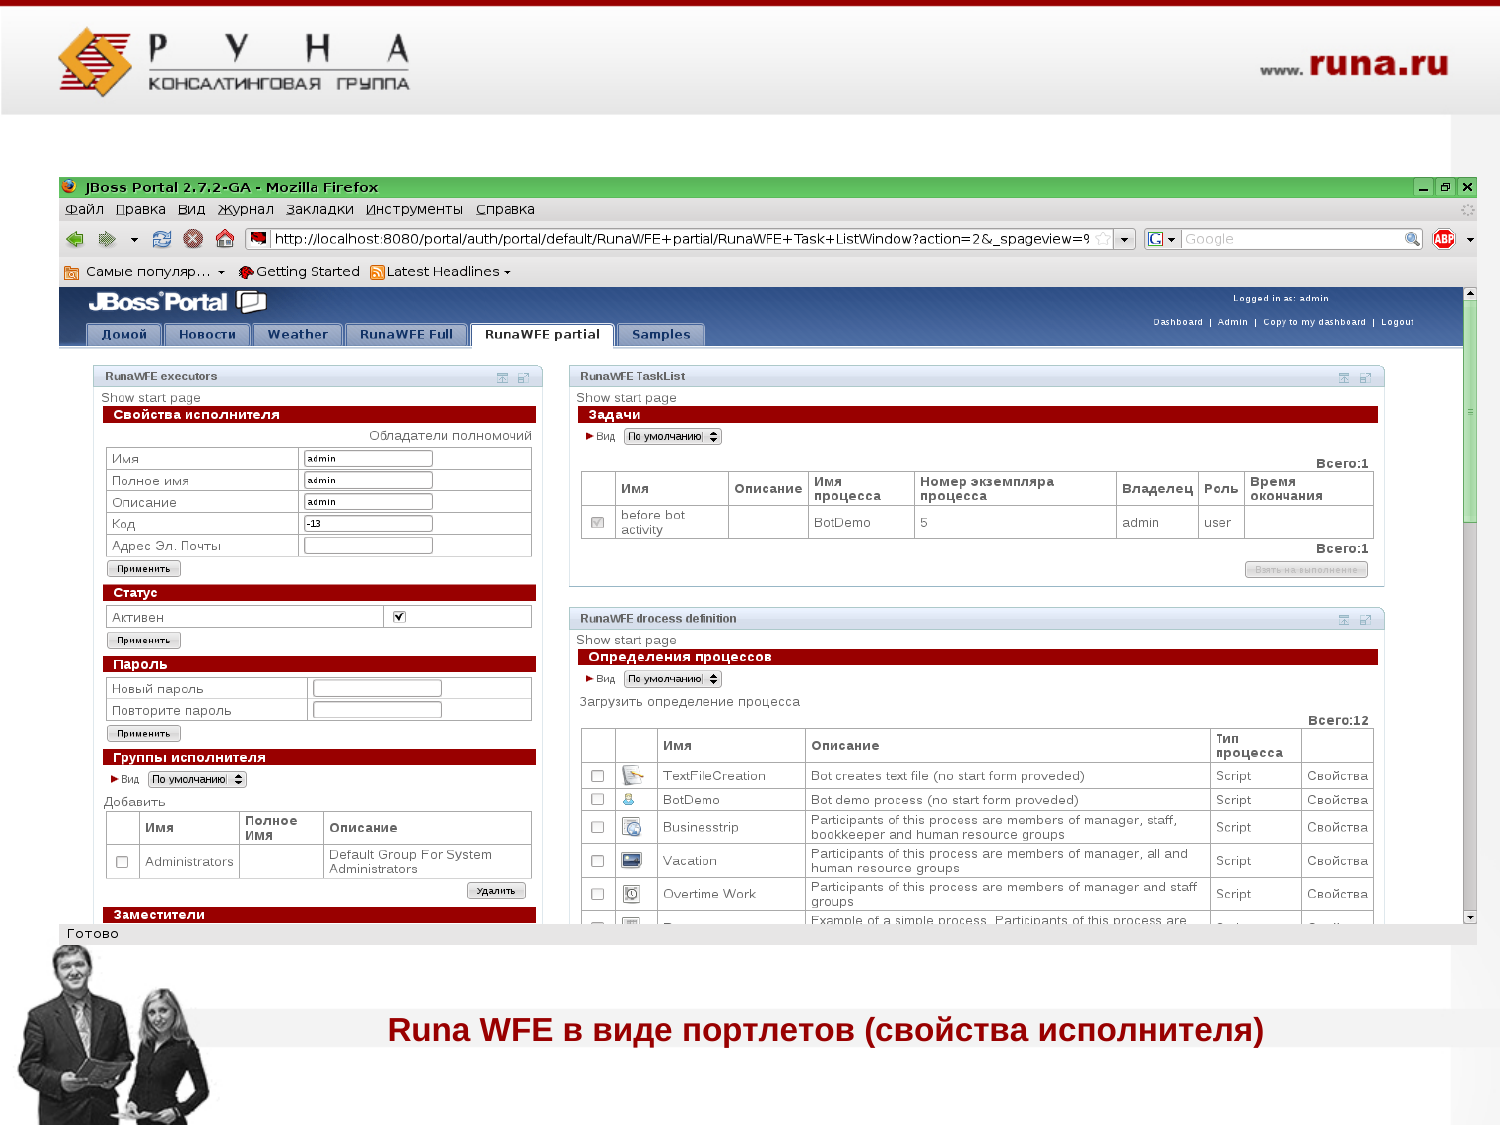

-
Runa WFE в виде портлетов (свойства исполнителя)